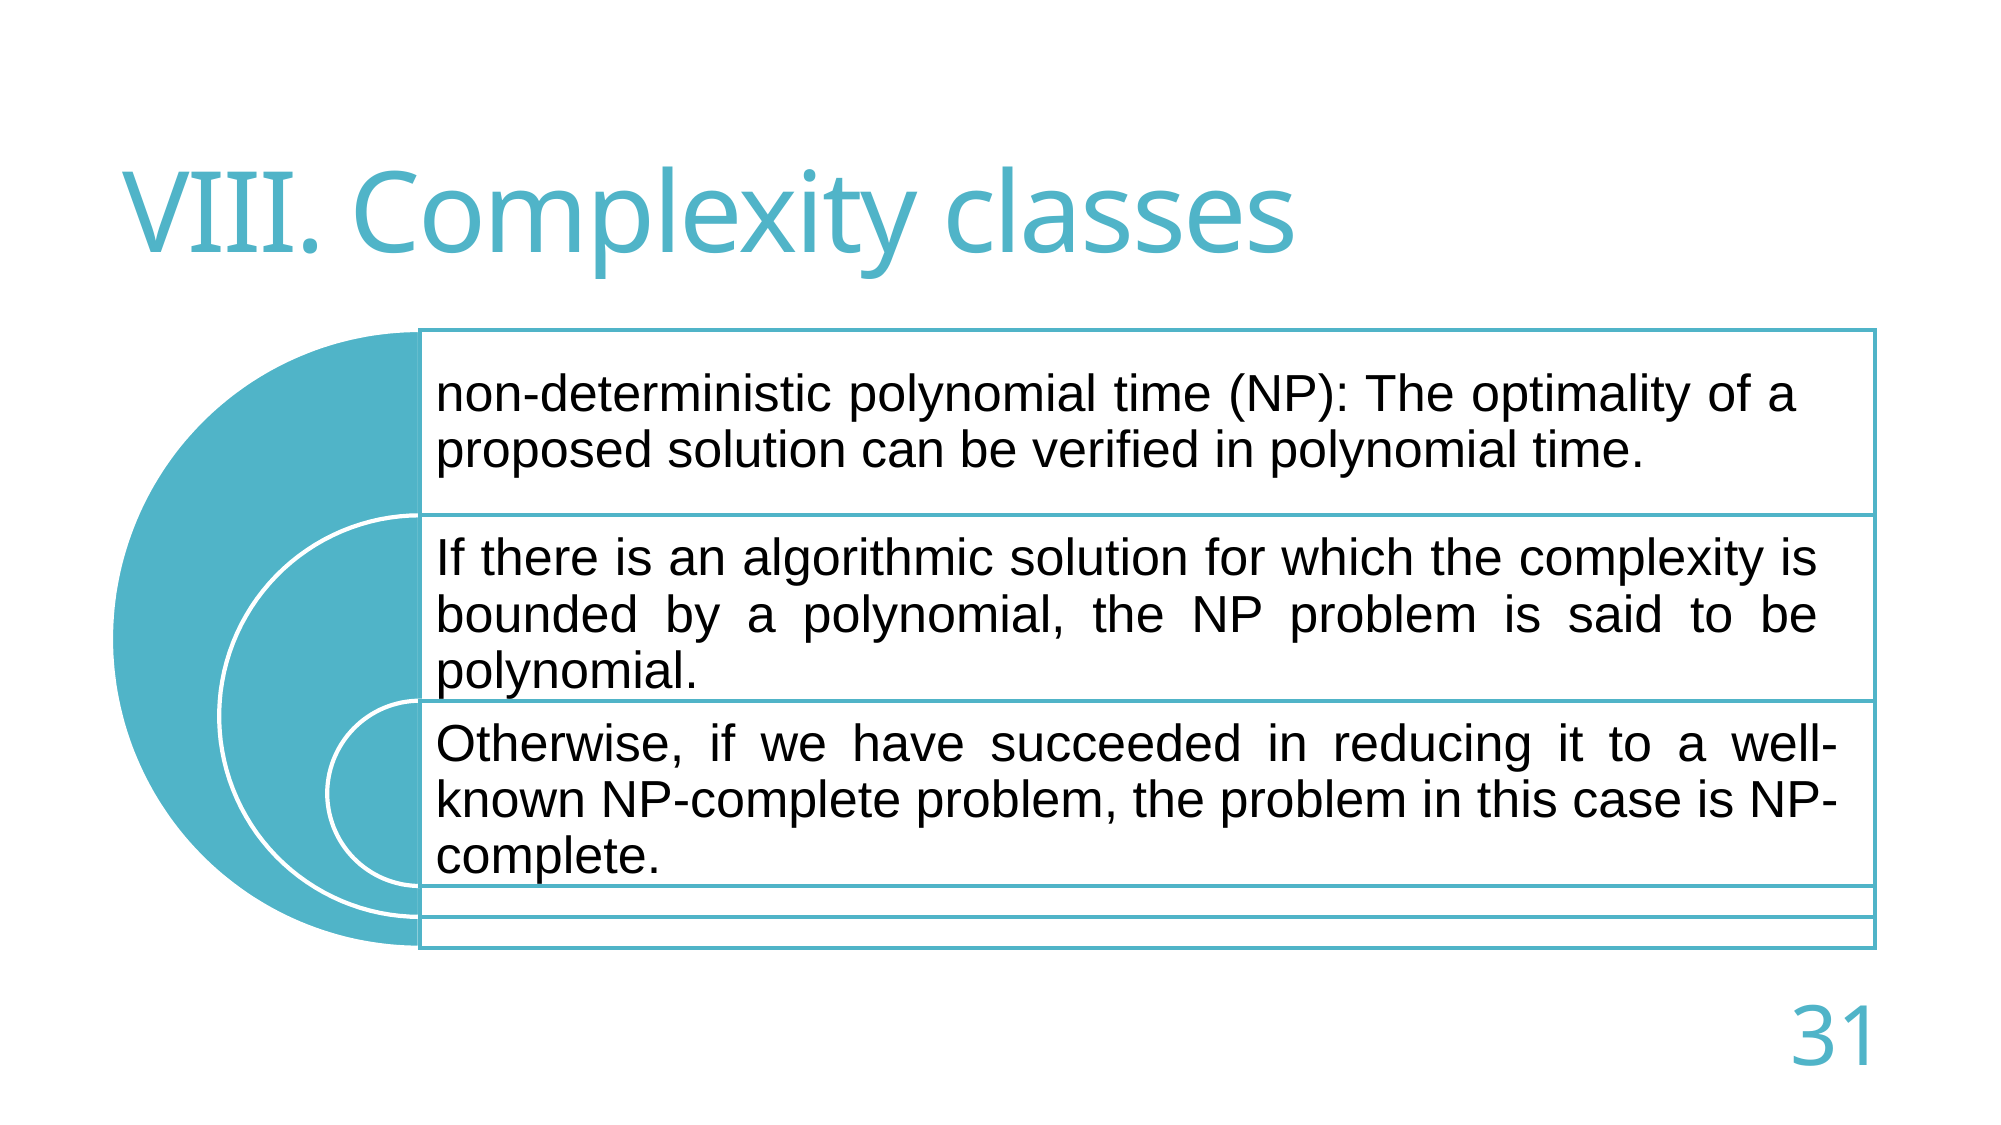

VIII. Complexity classes
non-deterministic polynomial time (NP): The optimality of a proposed solution can be verified in polynomial time.
If there is an algorithmic solution for which the complexity is bounded by a polynomial, the NP problem is said to be polynomial.
Otherwise, if we have succeeded in reducing it to a well-known NP-complete problem, the problem in this case is NP-complete.